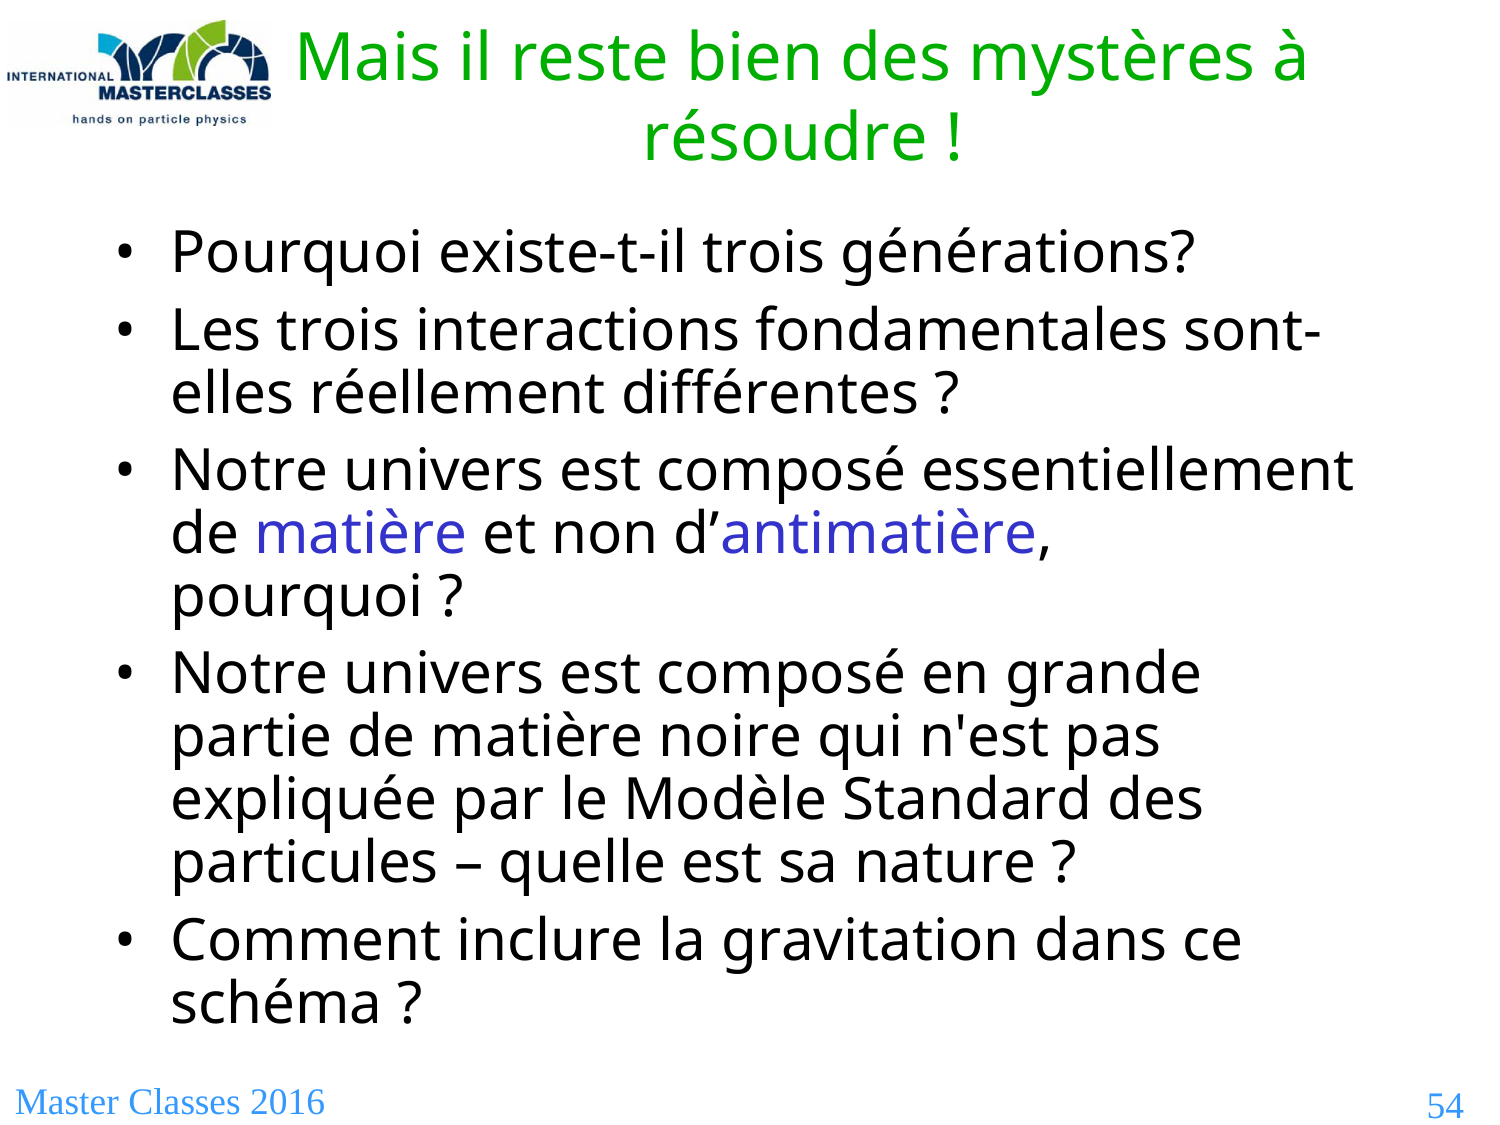

# Mais il reste bien des mystères à résoudre !
Pourquoi existe-t-il trois générations?
Les trois interactions fondamentales sont-elles réellement différentes ?
Notre univers est composé essentiellement de matière et non d’antimatière, pourquoi ?
Notre univers est composé en grande partie de matière noire qui n'est pas expliquée par le Modèle Standard des particules – quelle est sa nature ?
Comment inclure la gravitation dans ce schéma ?
Master Classes 2016
54